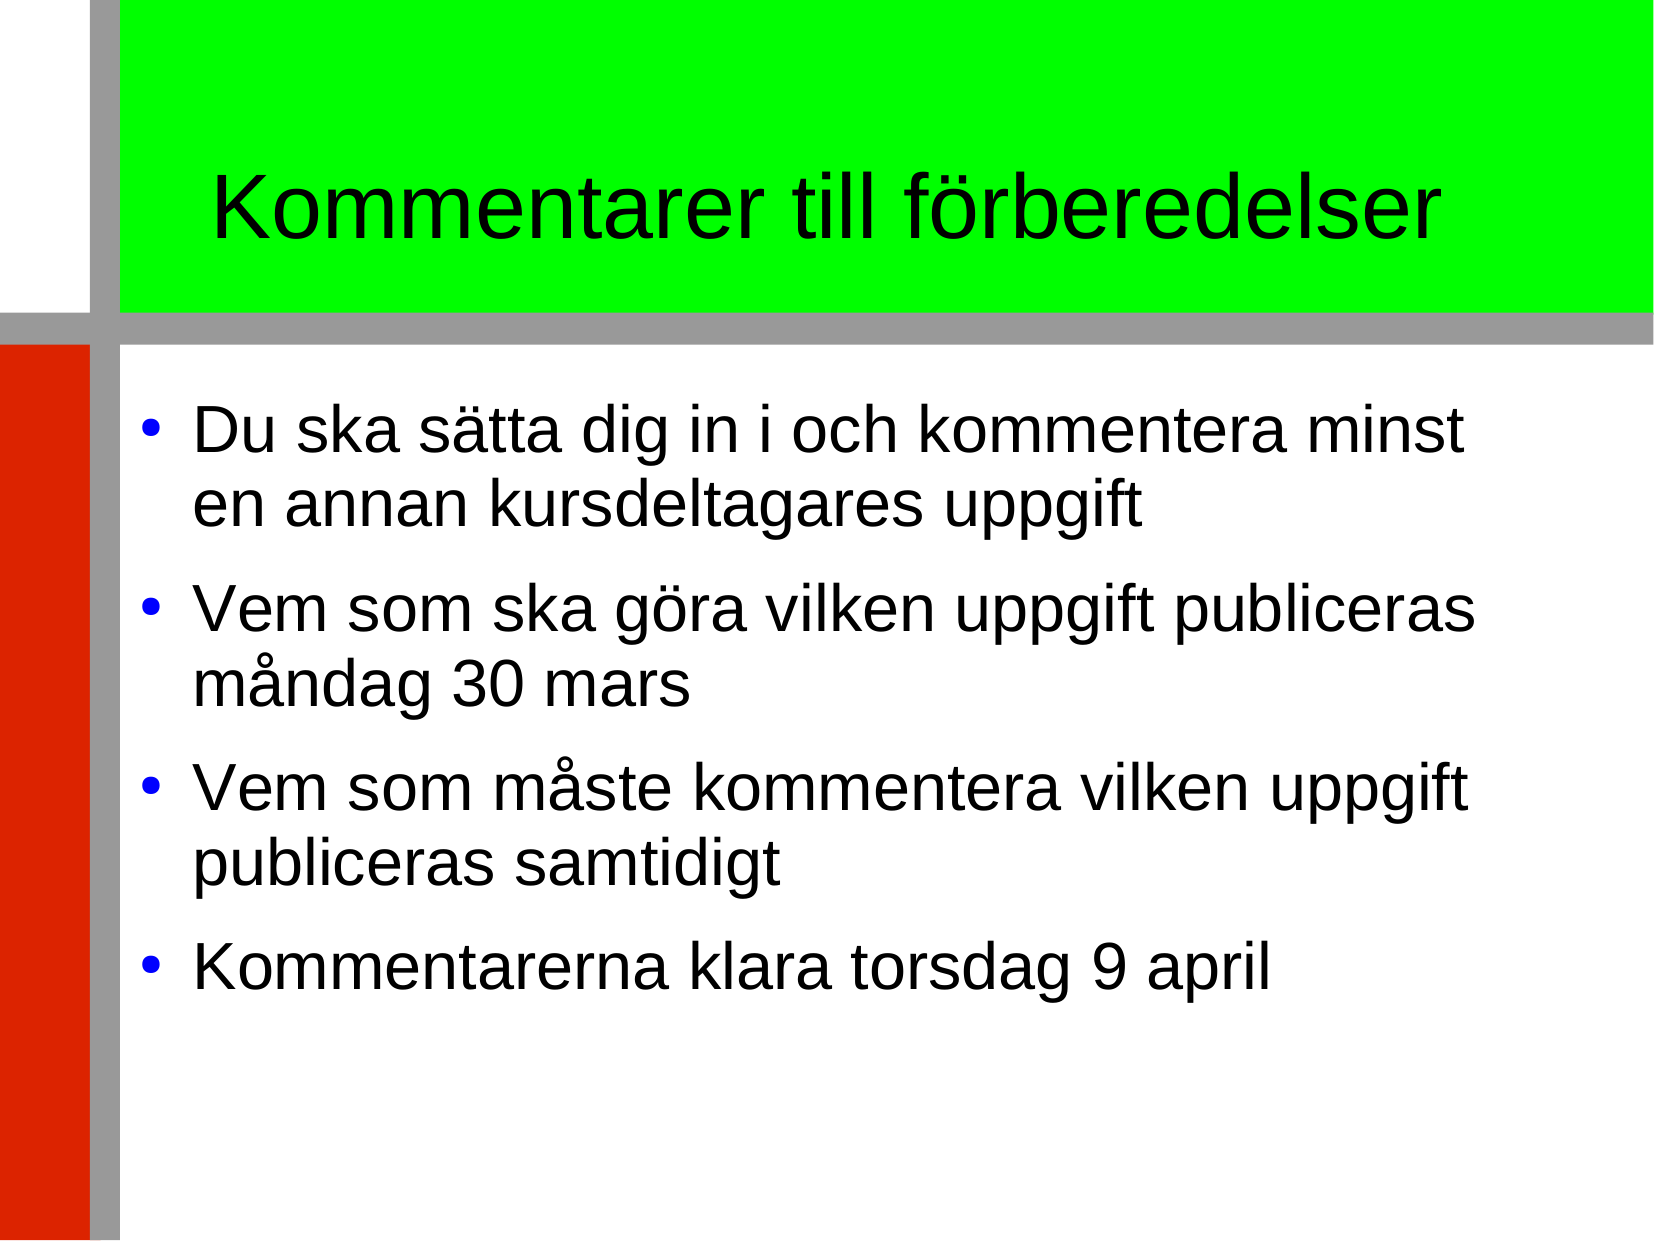

# Kommentarer till förberedelser
Du ska sätta dig in i och kommentera minst en annan kursdeltagares uppgift
Vem som ska göra vilken uppgift publiceras måndag 30 mars
Vem som måste kommentera vilken uppgift publiceras samtidigt
Kommentarerna klara torsdag 9 april